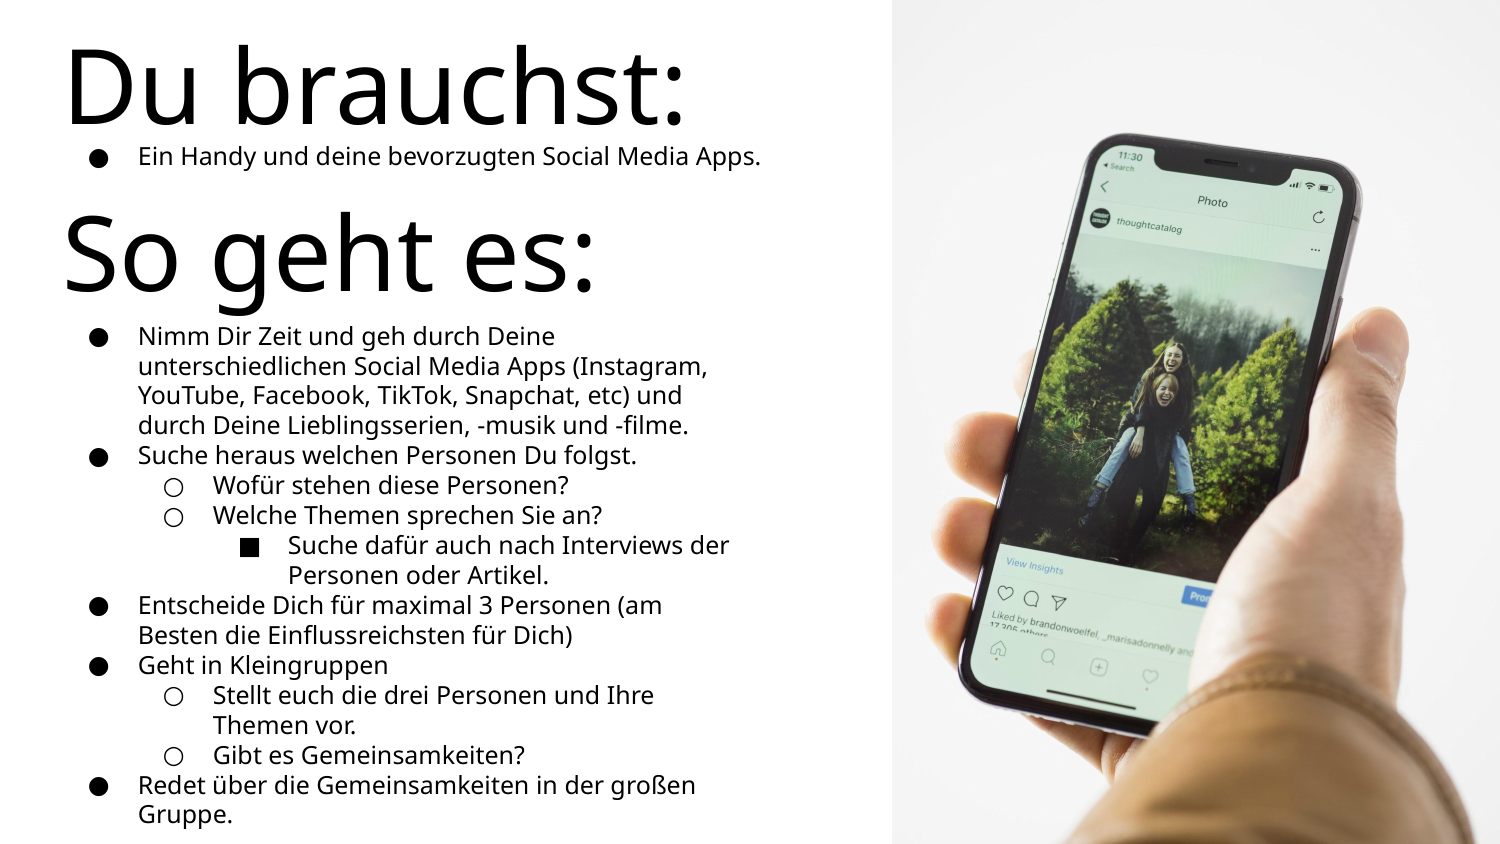

Du brauchst:
Ein Handy und deine bevorzugten Social Media Apps.
So geht es:
Nimm Dir Zeit und geh durch Deine unterschiedlichen Social Media Apps (Instagram, YouTube, Facebook, TikTok, Snapchat, etc) und durch Deine Lieblingsserien, -musik und -filme.
Suche heraus welchen Personen Du folgst.
Wofür stehen diese Personen?
Welche Themen sprechen Sie an?
Suche dafür auch nach Interviews der Personen oder Artikel.
Entscheide Dich für maximal 3 Personen (am Besten die Einflussreichsten für Dich)
Geht in Kleingruppen
Stellt euch die drei Personen und Ihre Themen vor.
Gibt es Gemeinsamkeiten?
Redet über die Gemeinsamkeiten in der großen Gruppe.